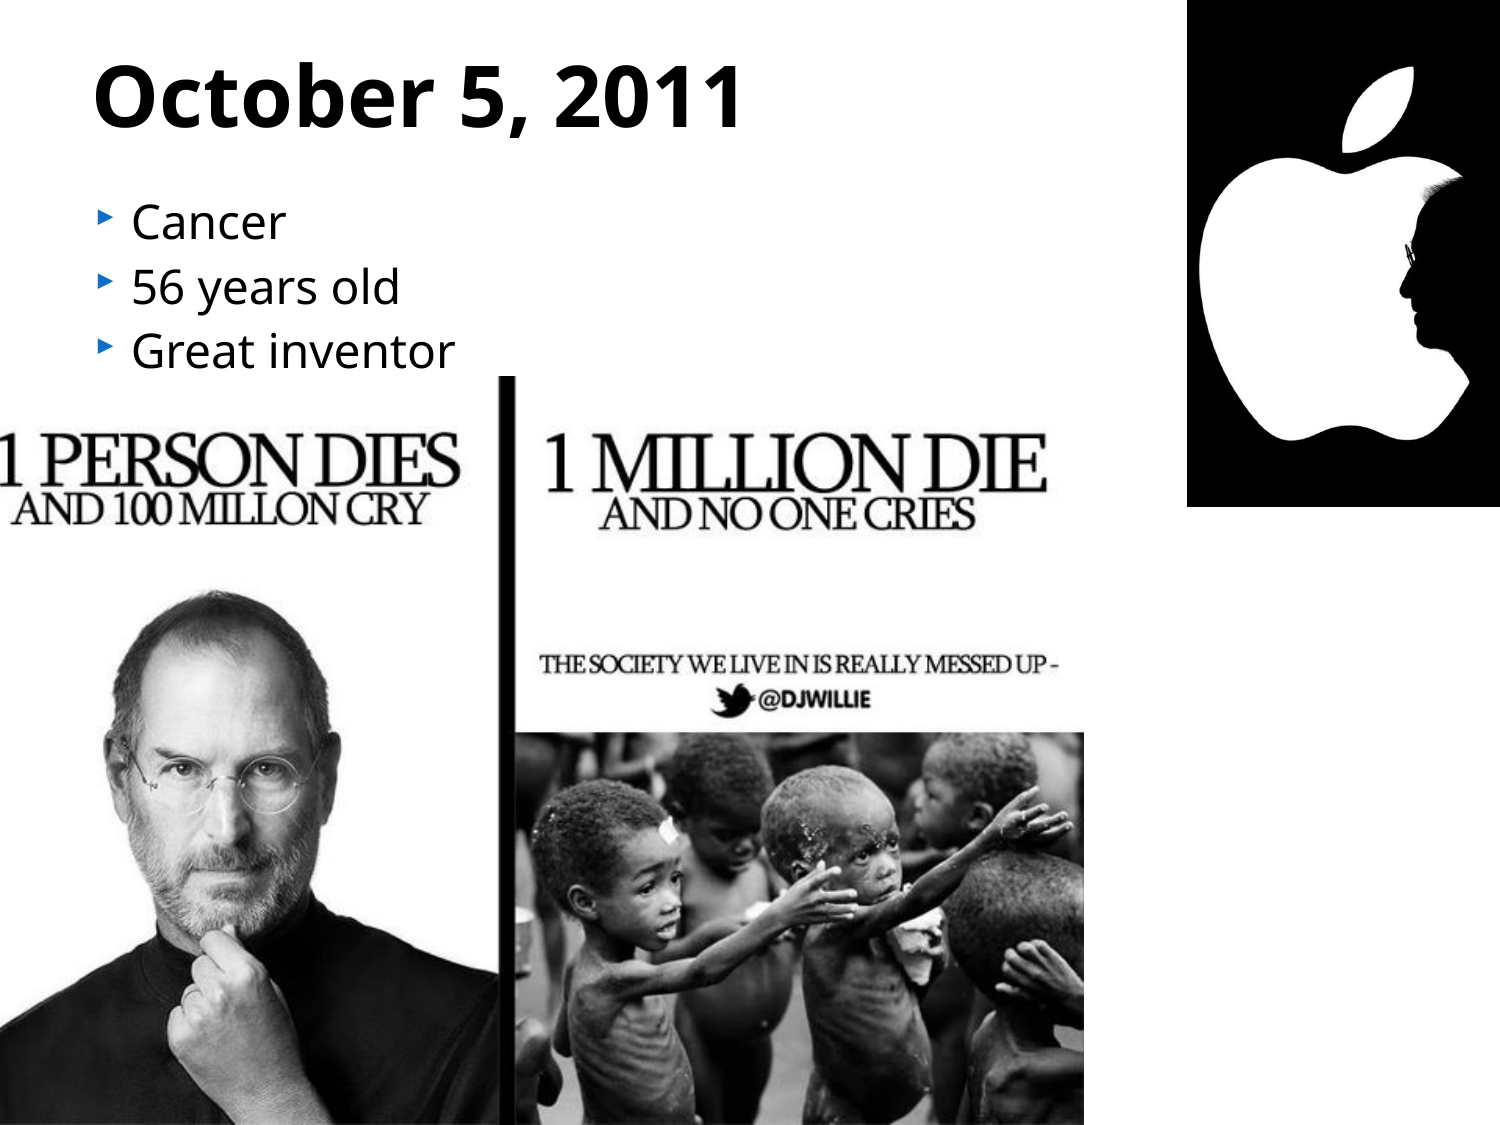

October 5, 2011
# Cancer
56 years old
Great inventor